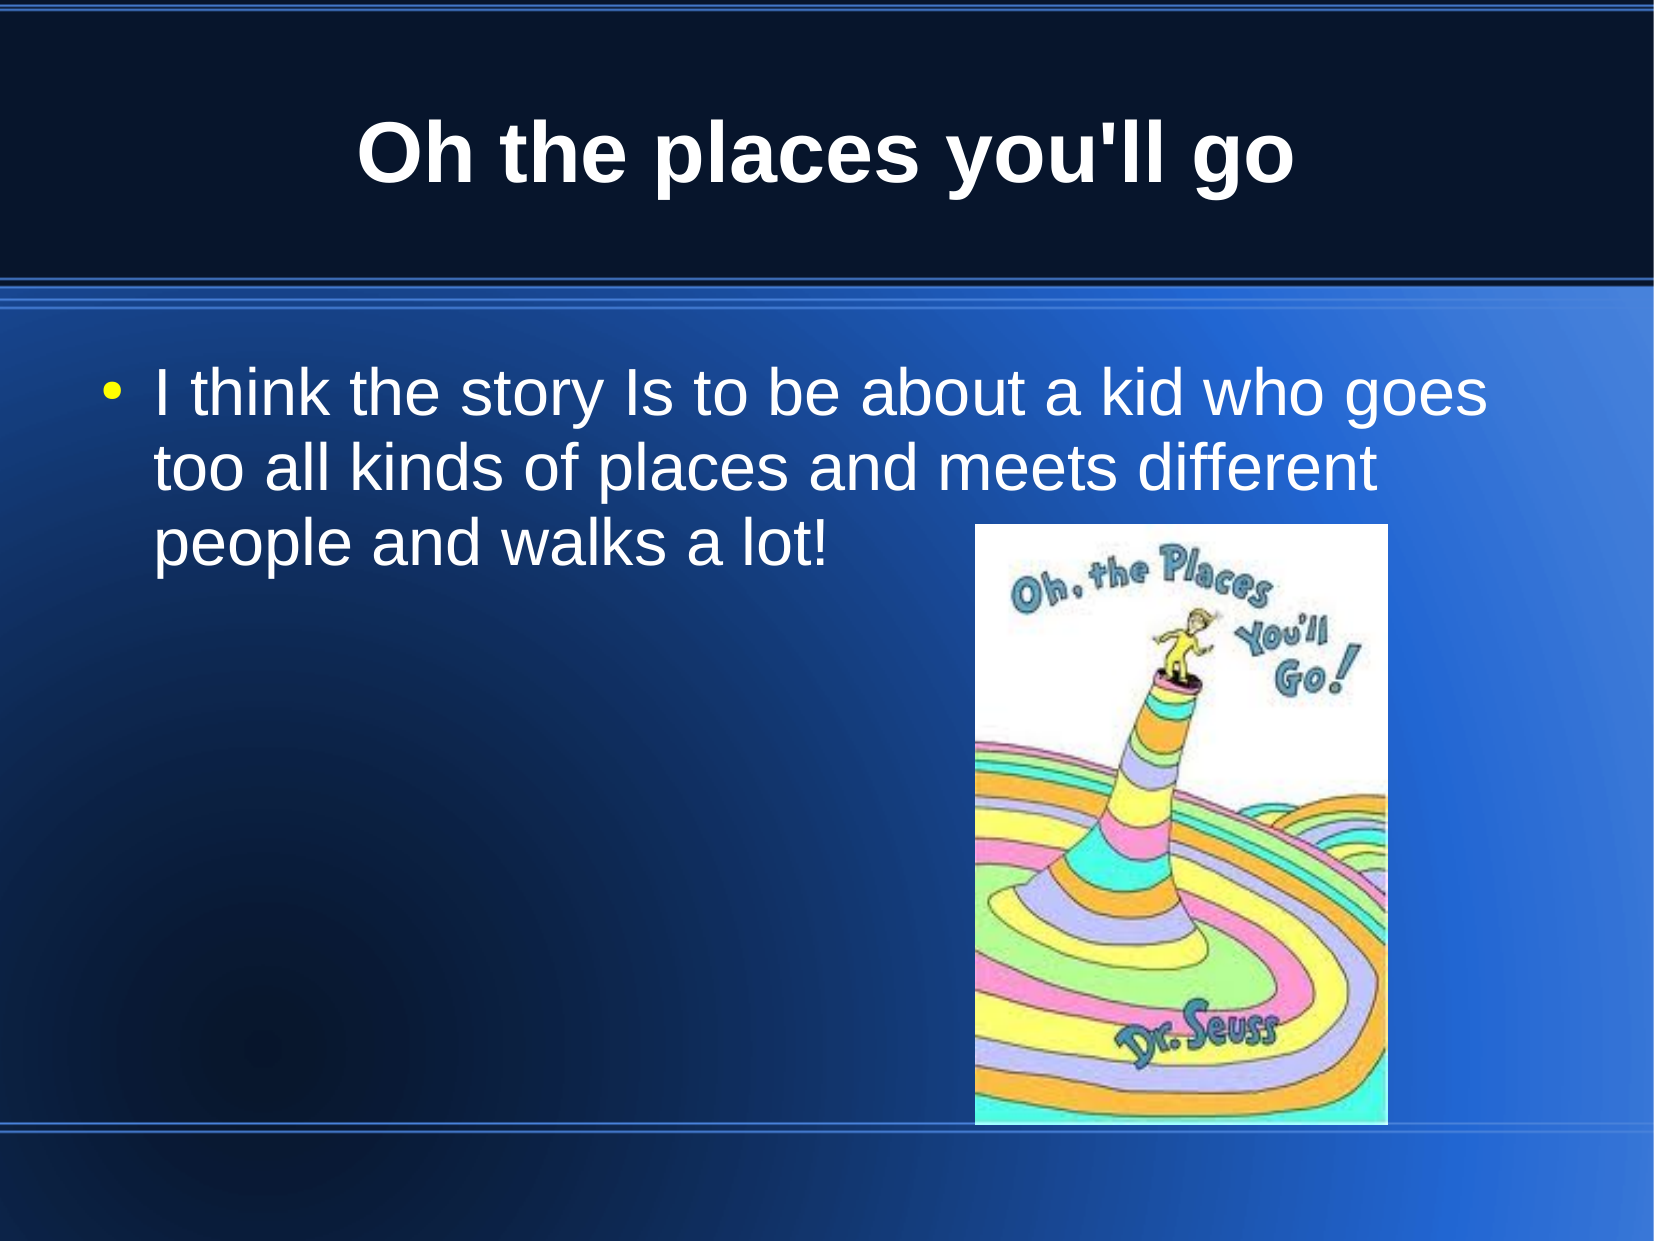

# Oh the places you'll go
I think the story Is to be about a kid who goes too all kinds of places and meets different people and walks a lot!